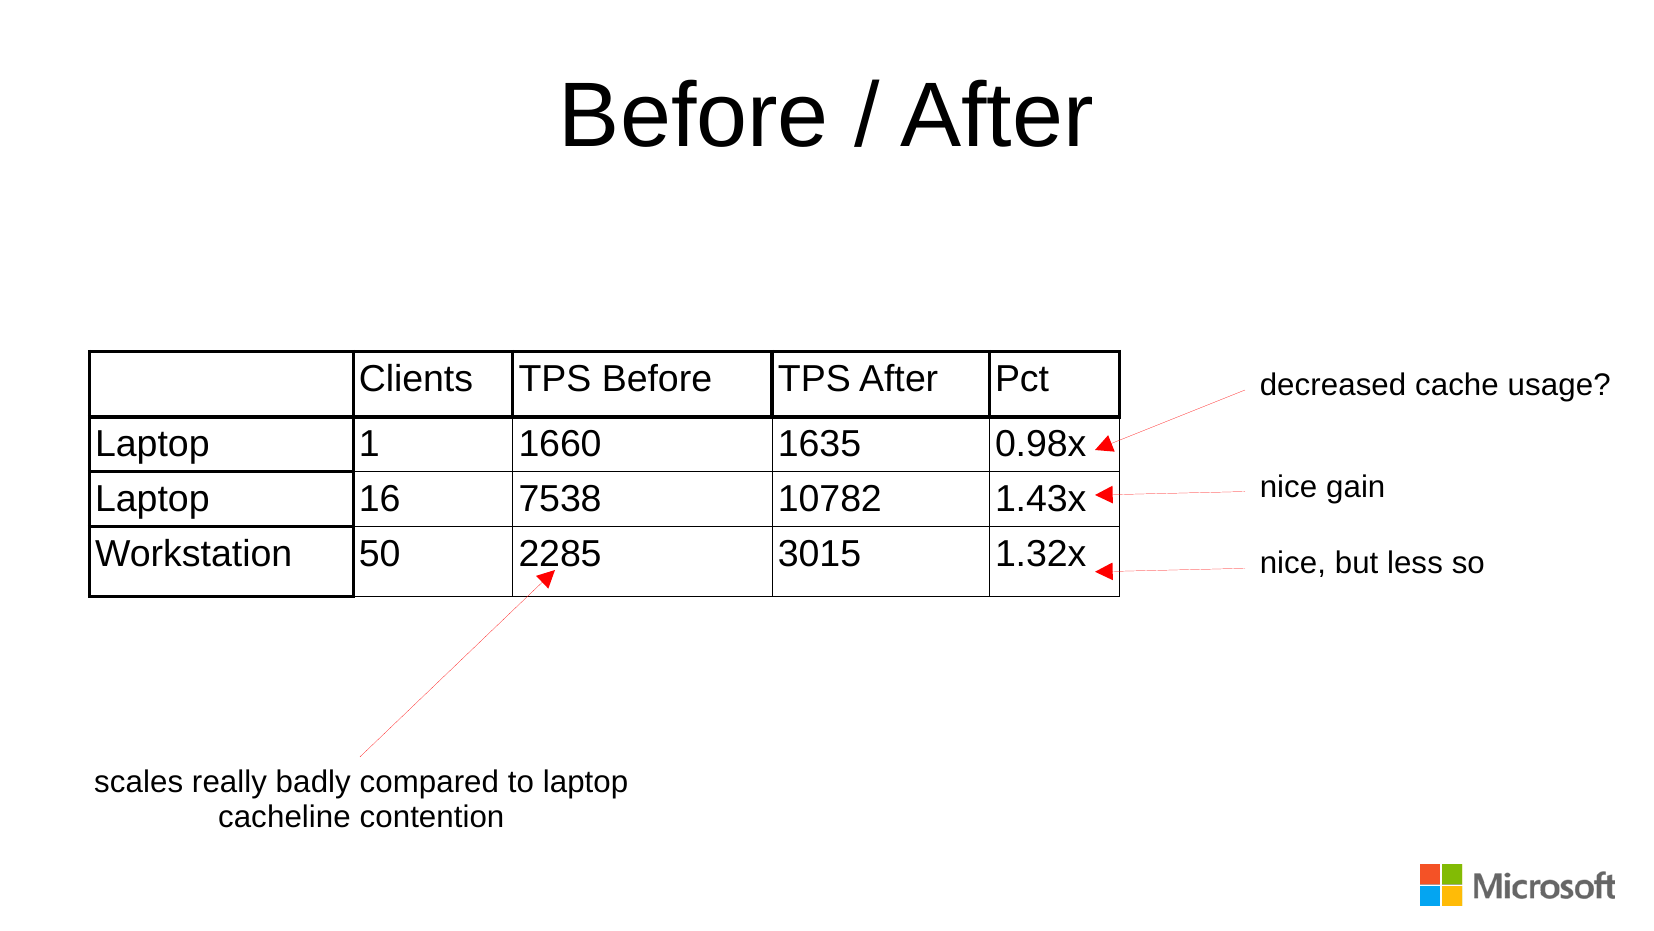

# Before / After
| | Clients | TPS Before | TPS After | Pct |
| --- | --- | --- | --- | --- |
| Laptop | 1 | 1660 | 1635 | 0.98x |
| Laptop | 16 | 7538 | 10782 | 1.43x |
| Workstation | 50 | 2285 | 3015 | 1.32x |
decreased cache usage?
nice gain
nice, but less so
scales really badly compared to laptop
cacheline contention